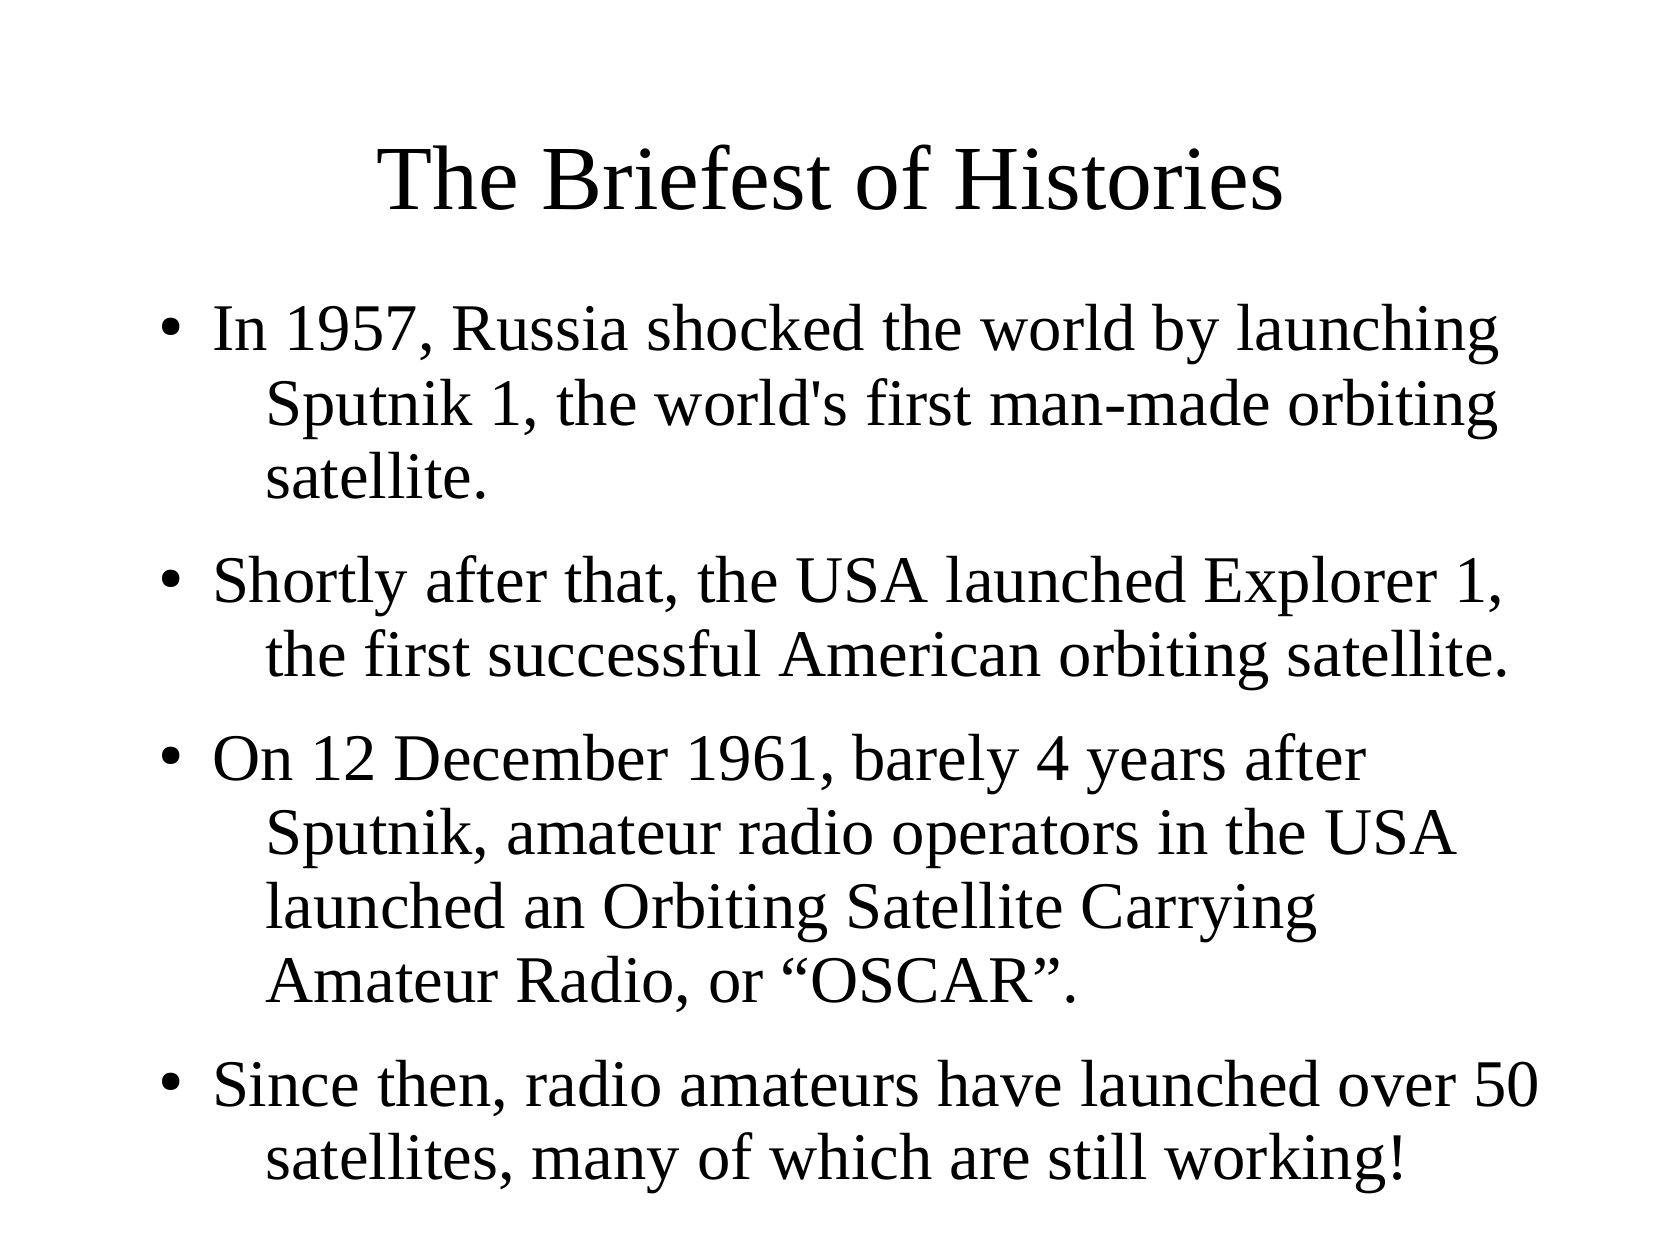

# The Briefest of Histories
In 1957, Russia shocked the world by launching Sputnik 1, the world's first man-made orbiting satellite.
Shortly after that, the USA launched Explorer 1, the first successful American orbiting satellite.
On 12 December 1961, barely 4 years after Sputnik, amateur radio operators in the USA launched an Orbiting Satellite Carrying Amateur Radio, or “OSCAR”.
Since then, radio amateurs have launched over 50 satellites, many of which are still working!